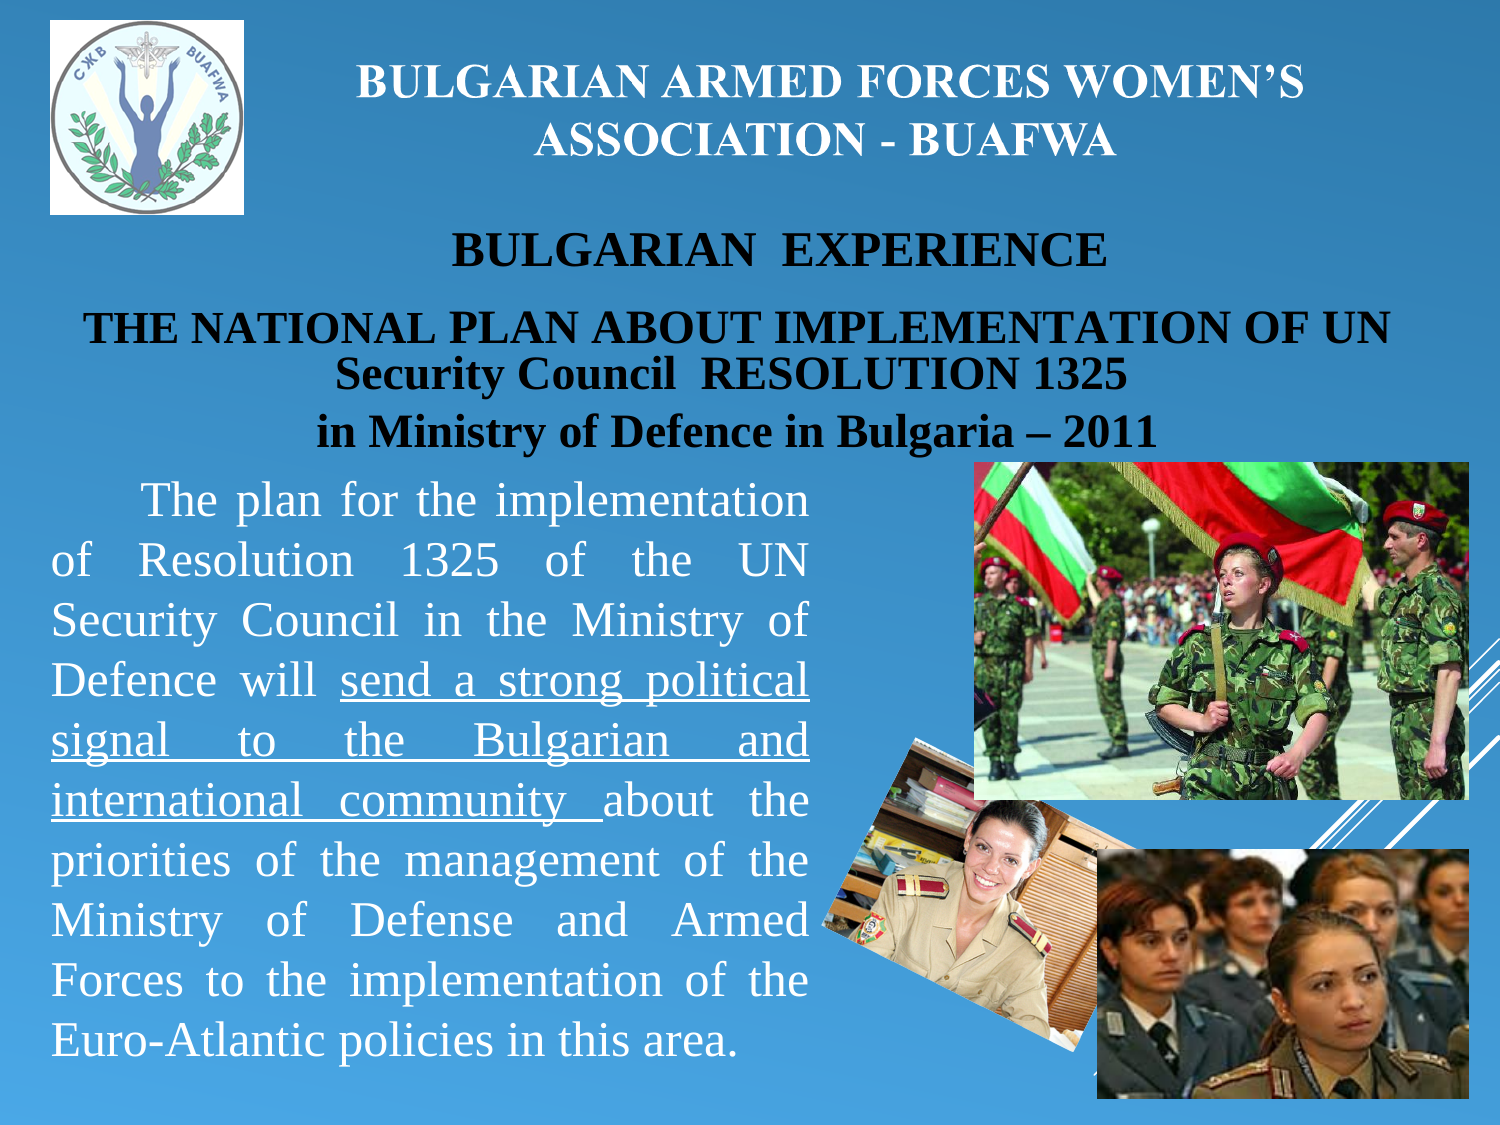

BULGARIAN EXPERIENCE
# THE NATIONAL PLAN ABOUT IMPLEMENTATION OF UN Security Council RESOLUTION 1325
 in Ministry of Defence in Bulgaria – 2011
 The plan for the implementation of Resolution 1325 of the UN Security Council in the Ministry of Defence will send a strong political signal to the Bulgarian and international community about the priorities of the management of the Ministry of Defense and Armed Forces to the implementation of the Euro-Atlantic policies in this area.